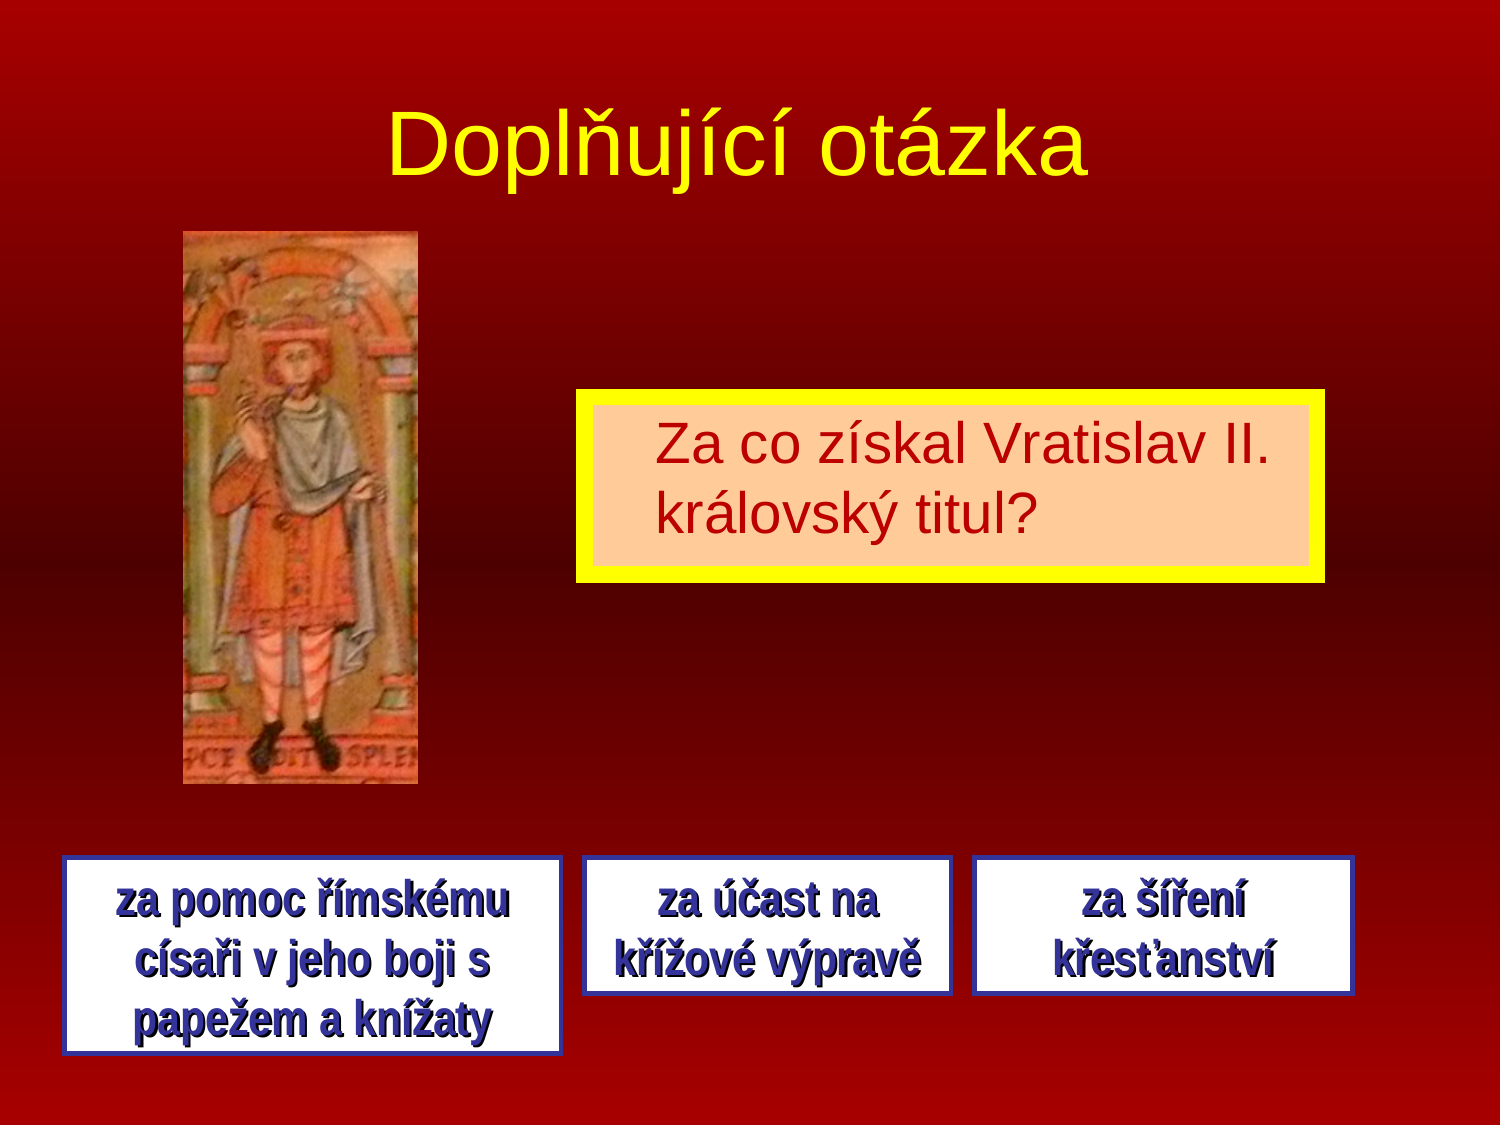

# Doplňující otázka
	Za co získal Vratislav II. královský titul?
za pomoc římskému císaři v jeho boji s papežem a knížaty
za účast na křížové výpravě
za šíření křesťanství